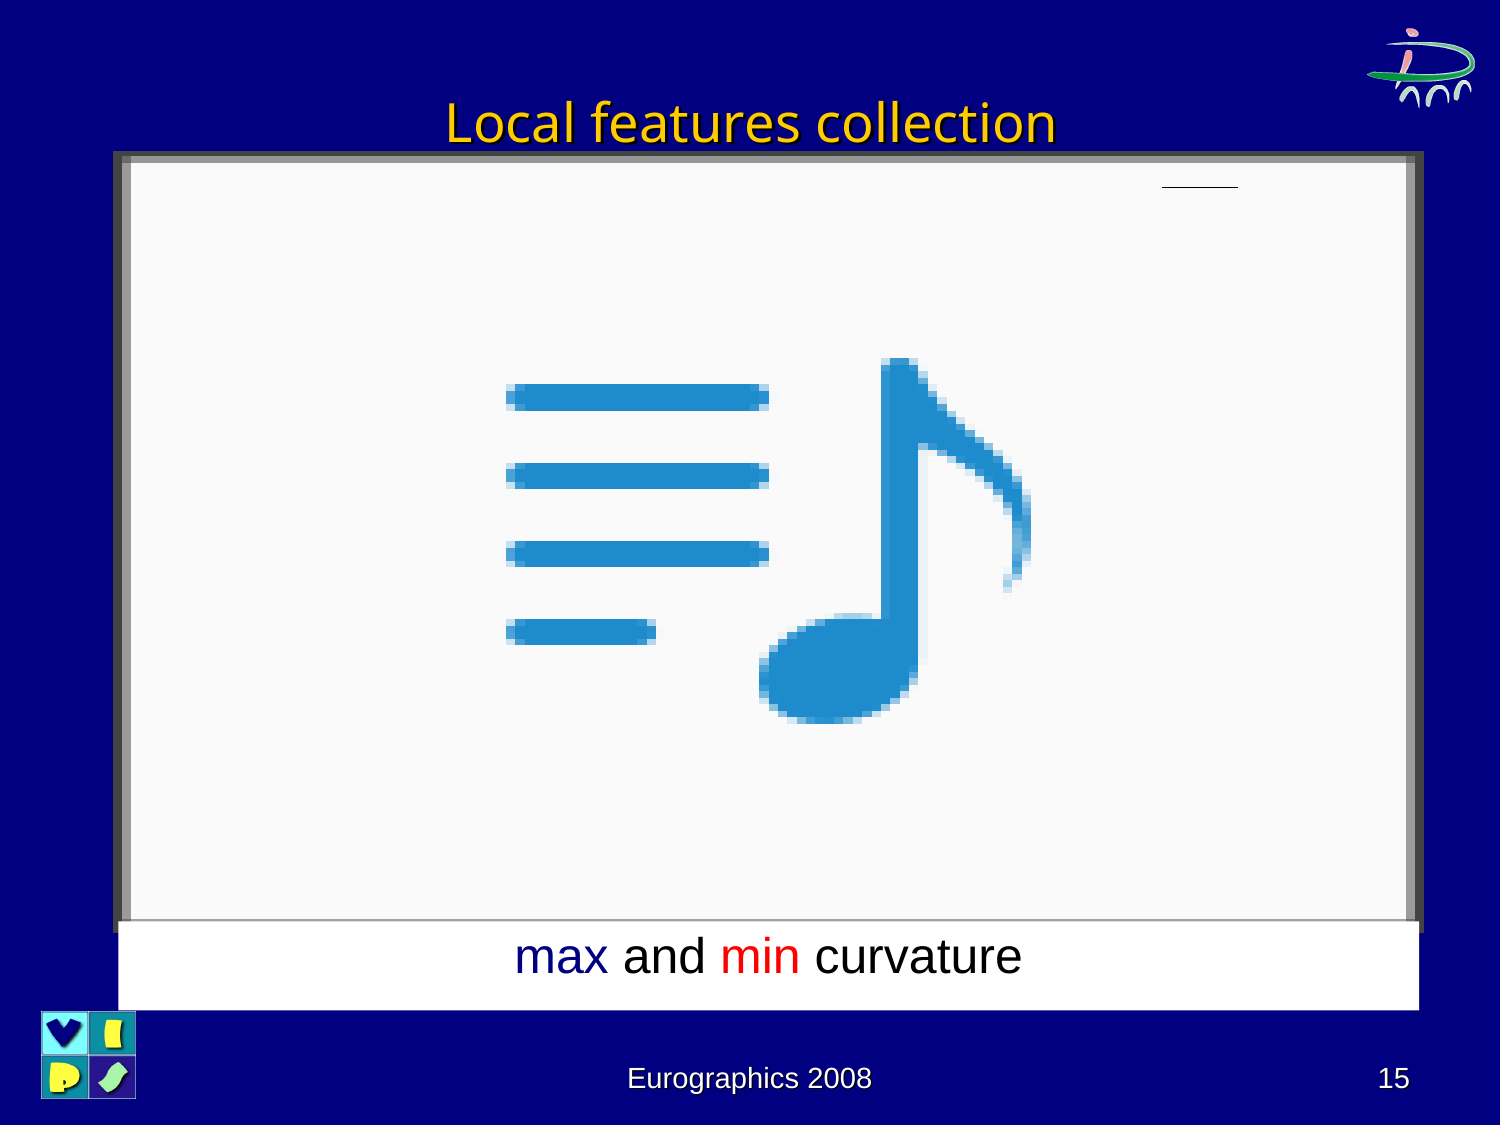

# Local features collection
max and min curvature
Eurographics 2008
15